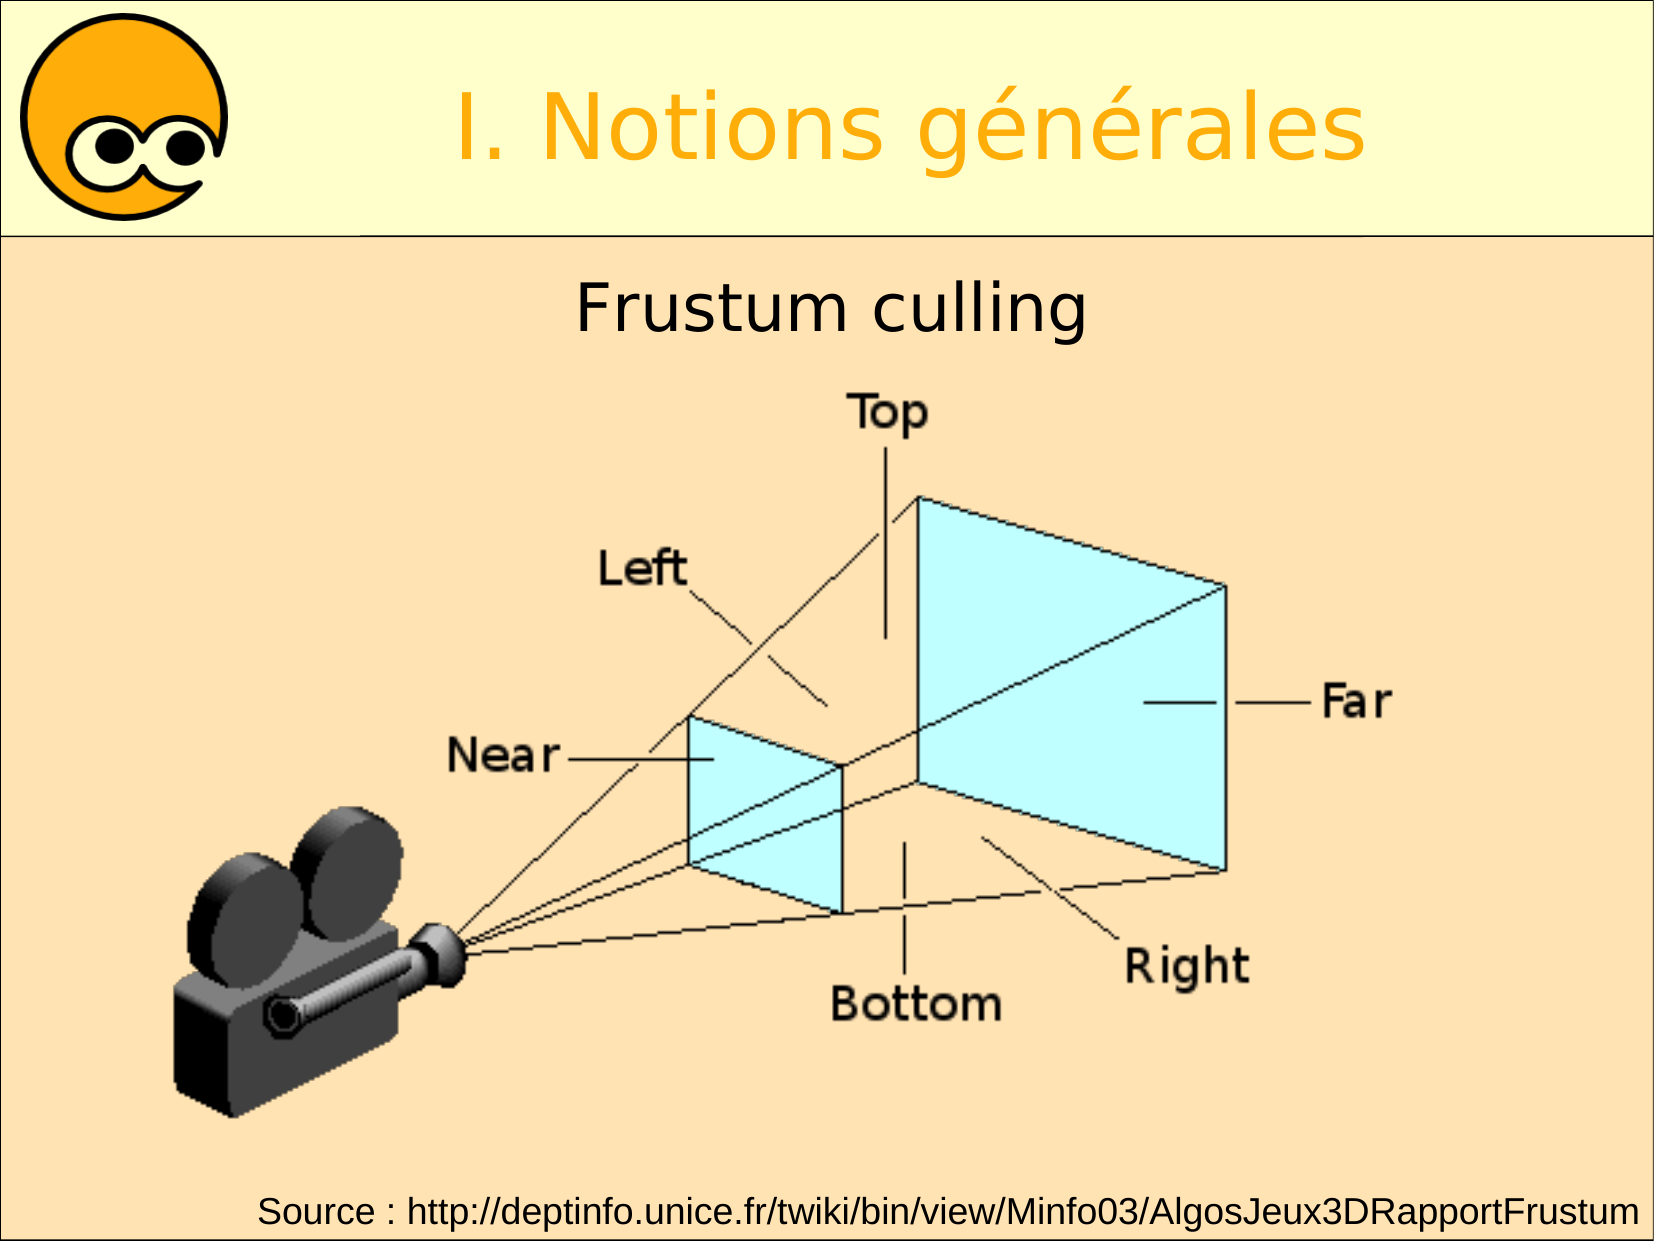

# I. Notions générales
Frustum culling
Source : http://deptinfo.unice.fr/twiki/bin/view/Minfo03/AlgosJeux3DRapportFrustum